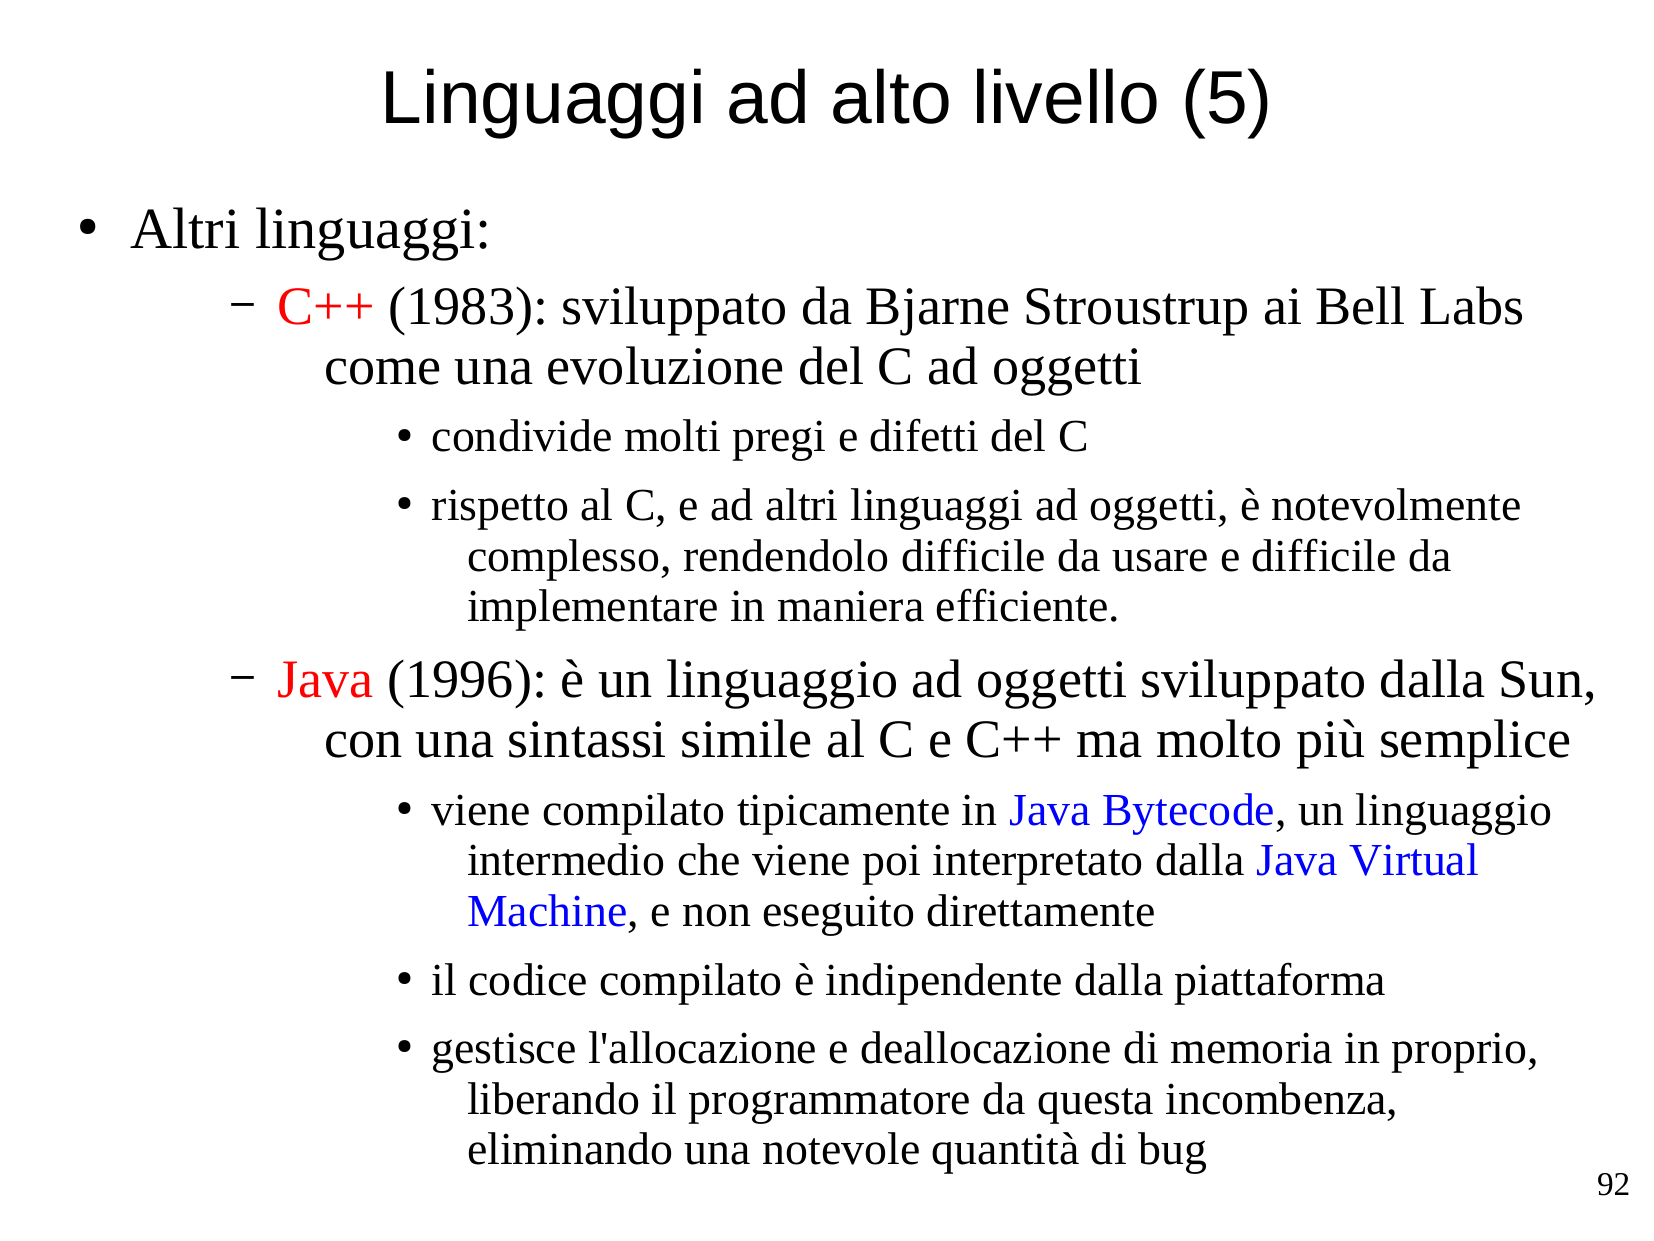

# Linguaggi ad alto livello (5)
Altri linguaggi:
C++ (1983): sviluppato da Bjarne Stroustrup ai Bell Labs come una evoluzione del C ad oggetti
condivide molti pregi e difetti del C
rispetto al C, e ad altri linguaggi ad oggetti, è notevolmente complesso, rendendolo difficile da usare e difficile da implementare in maniera efficiente.
Java (1996): è un linguaggio ad oggetti sviluppato dalla Sun, con una sintassi simile al C e C++ ma molto più semplice
viene compilato tipicamente in Java Bytecode, un linguaggio intermedio che viene poi interpretato dalla Java Virtual Machine, e non eseguito direttamente
il codice compilato è indipendente dalla piattaforma
gestisce l'allocazione e deallocazione di memoria in proprio, liberando il programmatore da questa incombenza, eliminando una notevole quantità di bug